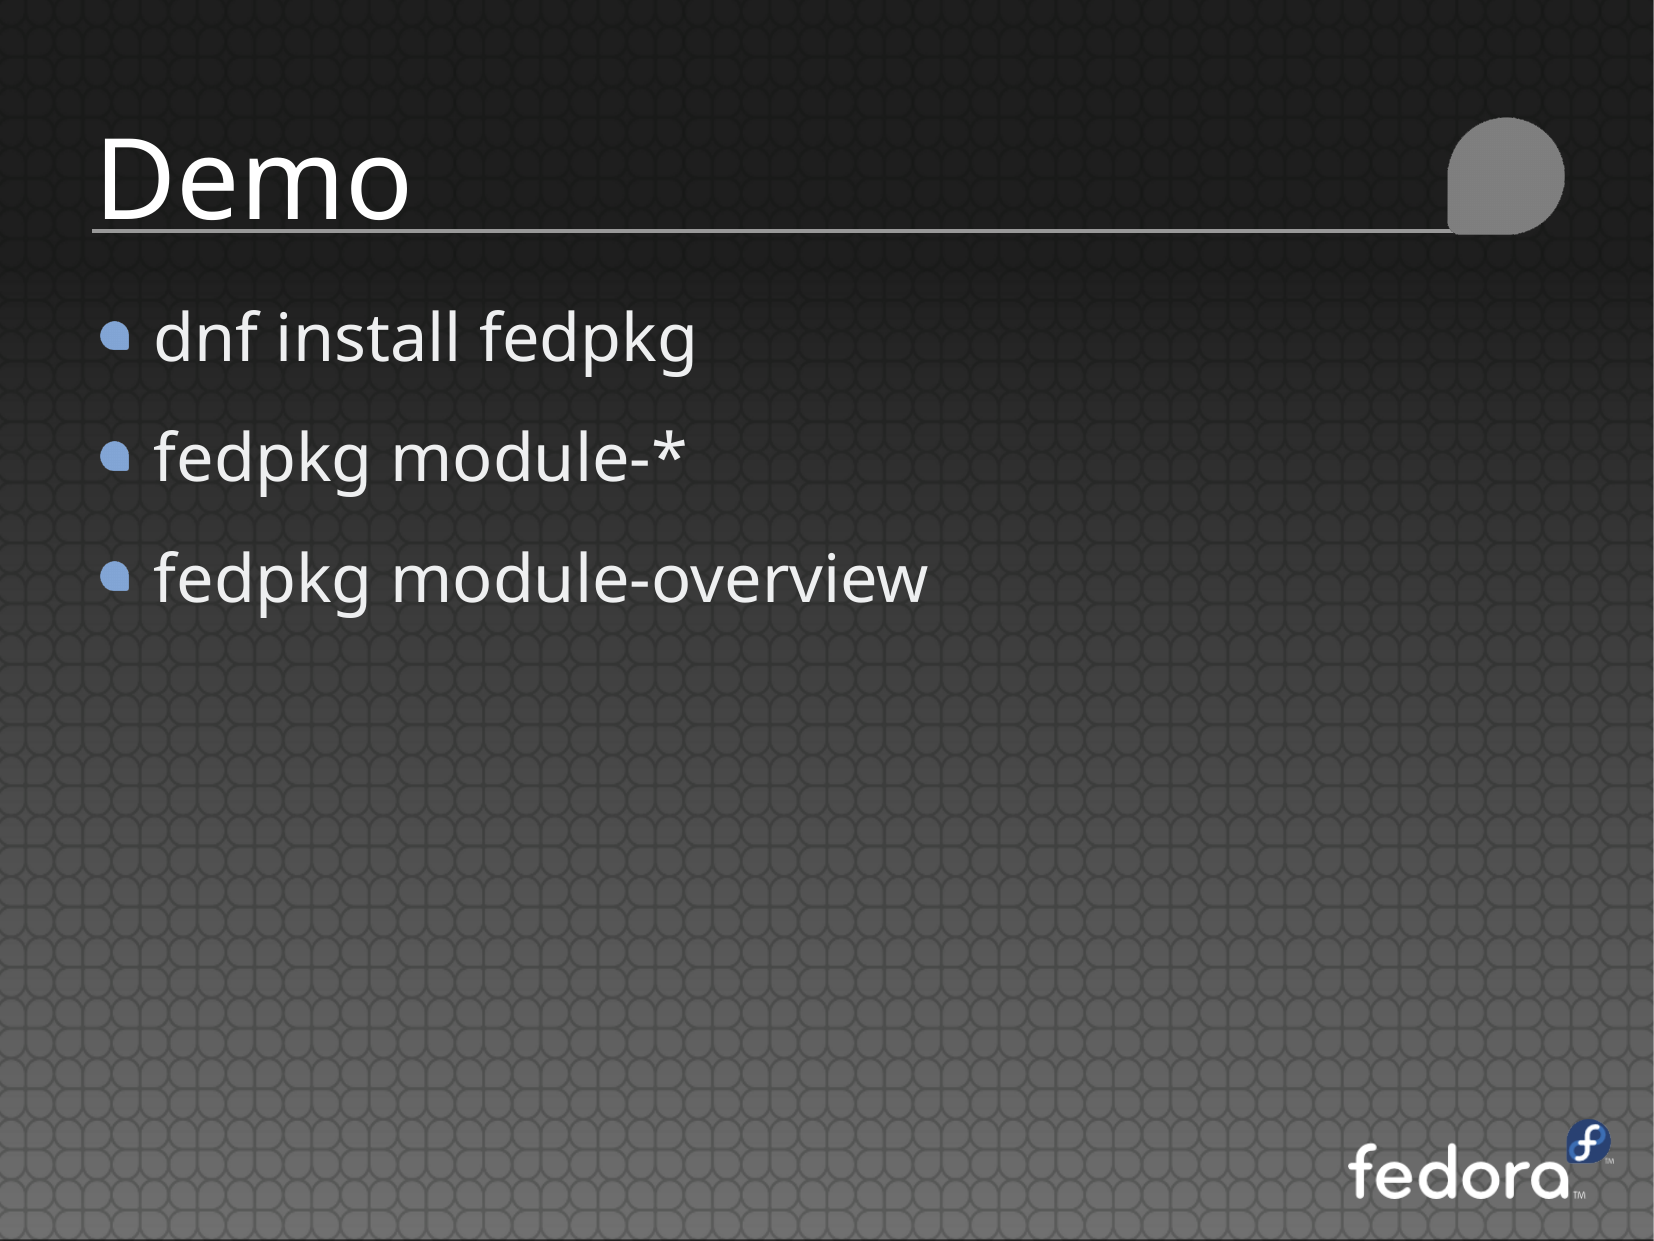

Demo
# dnf install fedpkg
fedpkg module-*
fedpkg module-overview